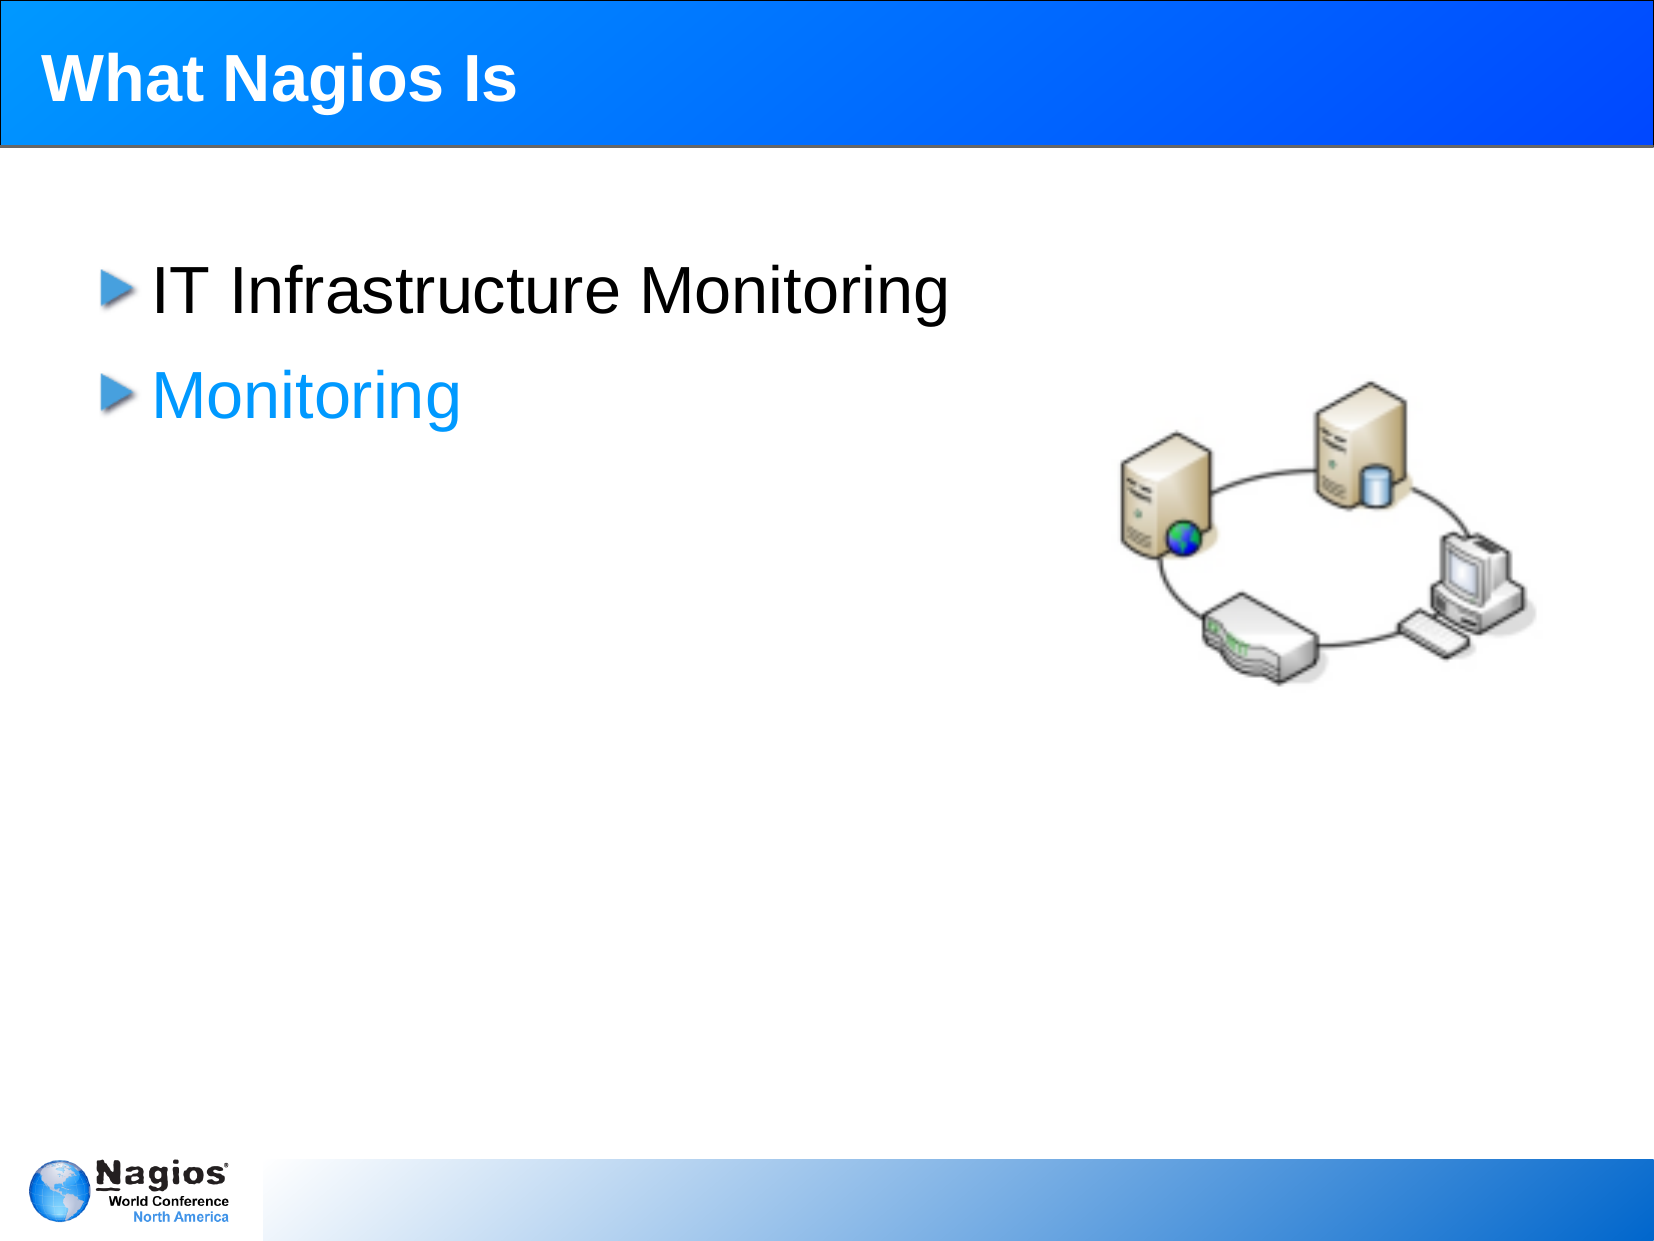

# What Nagios Is
IT Infrastructure Monitoring
Monitoring